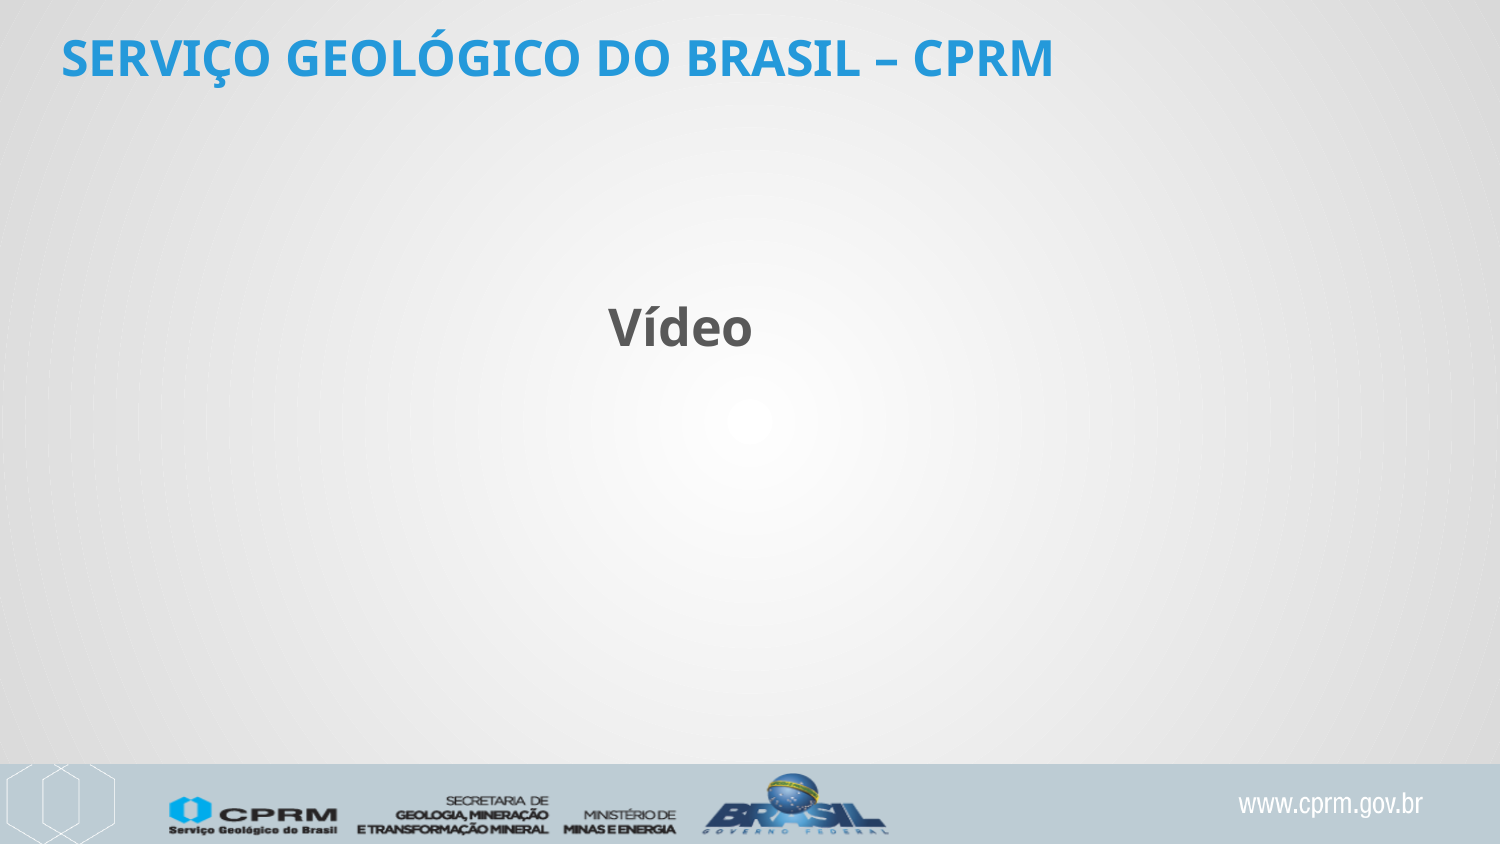

SERVIÇO GEOLÓGICO DO BRASIL – CPRM
Vídeo